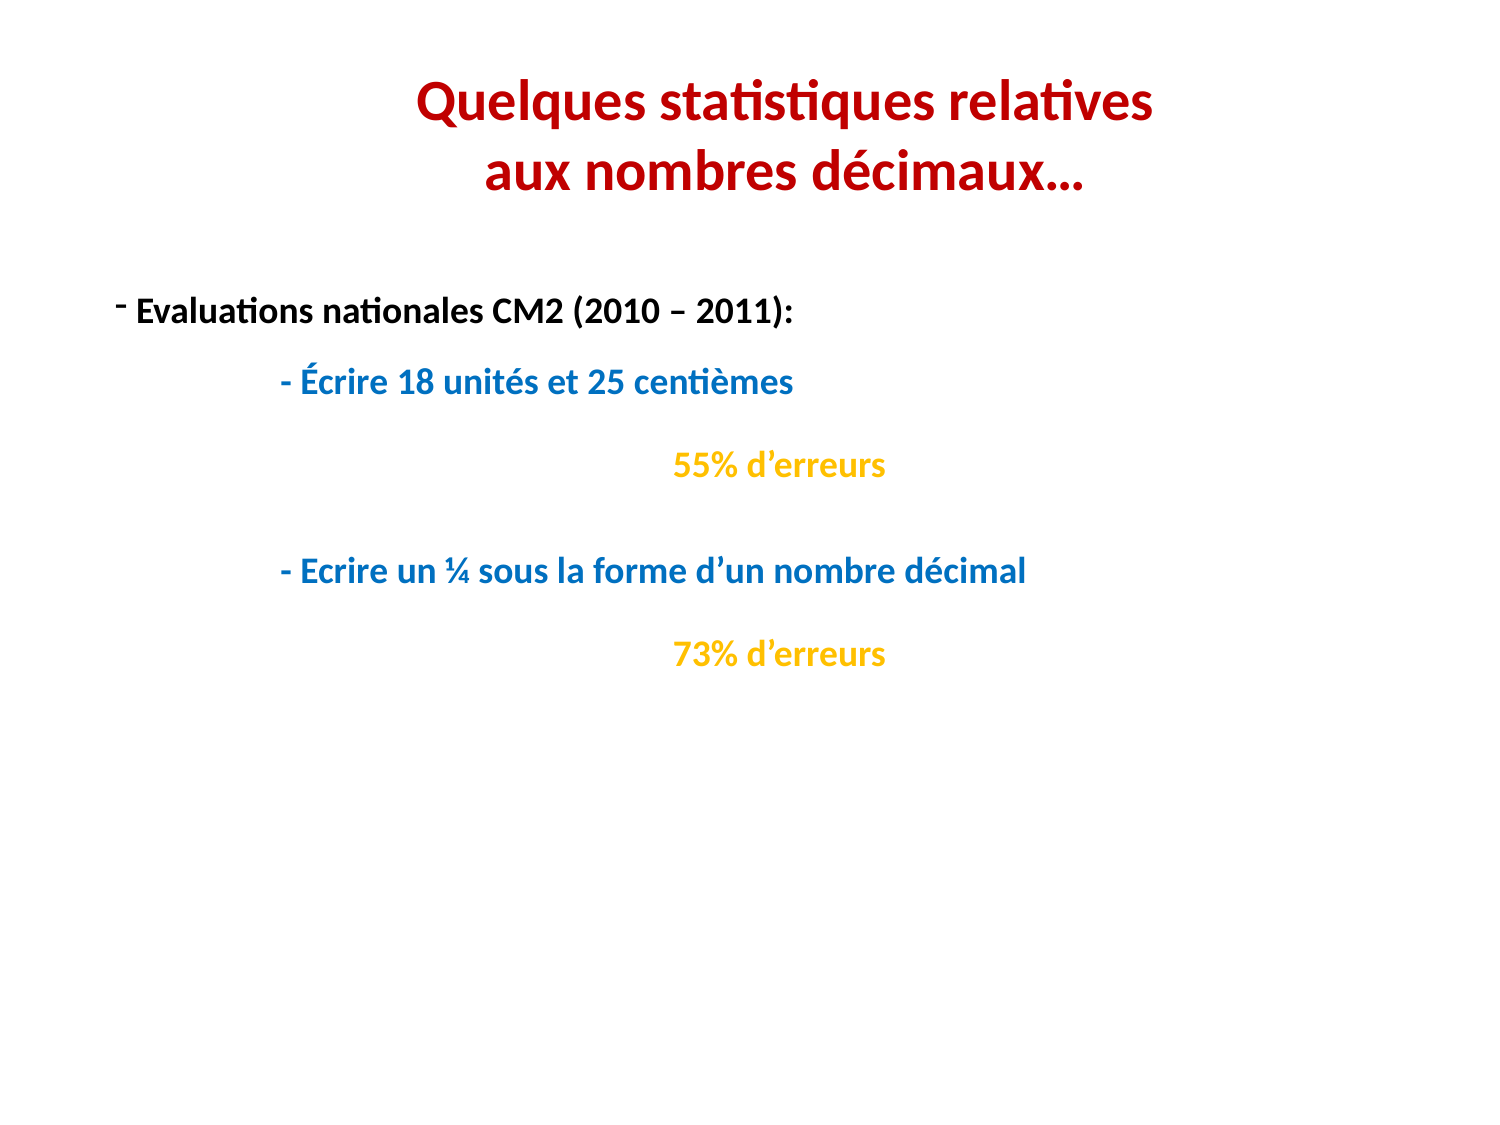

Quelques statistiques relatives aux nombres décimaux…
 Evaluations nationales CM2 (2010 – 2011):
- Écrire 18 unités et 25 centièmes
55% d’erreurs
- Ecrire un ¼ sous la forme d’un nombre décimal
73% d’erreurs